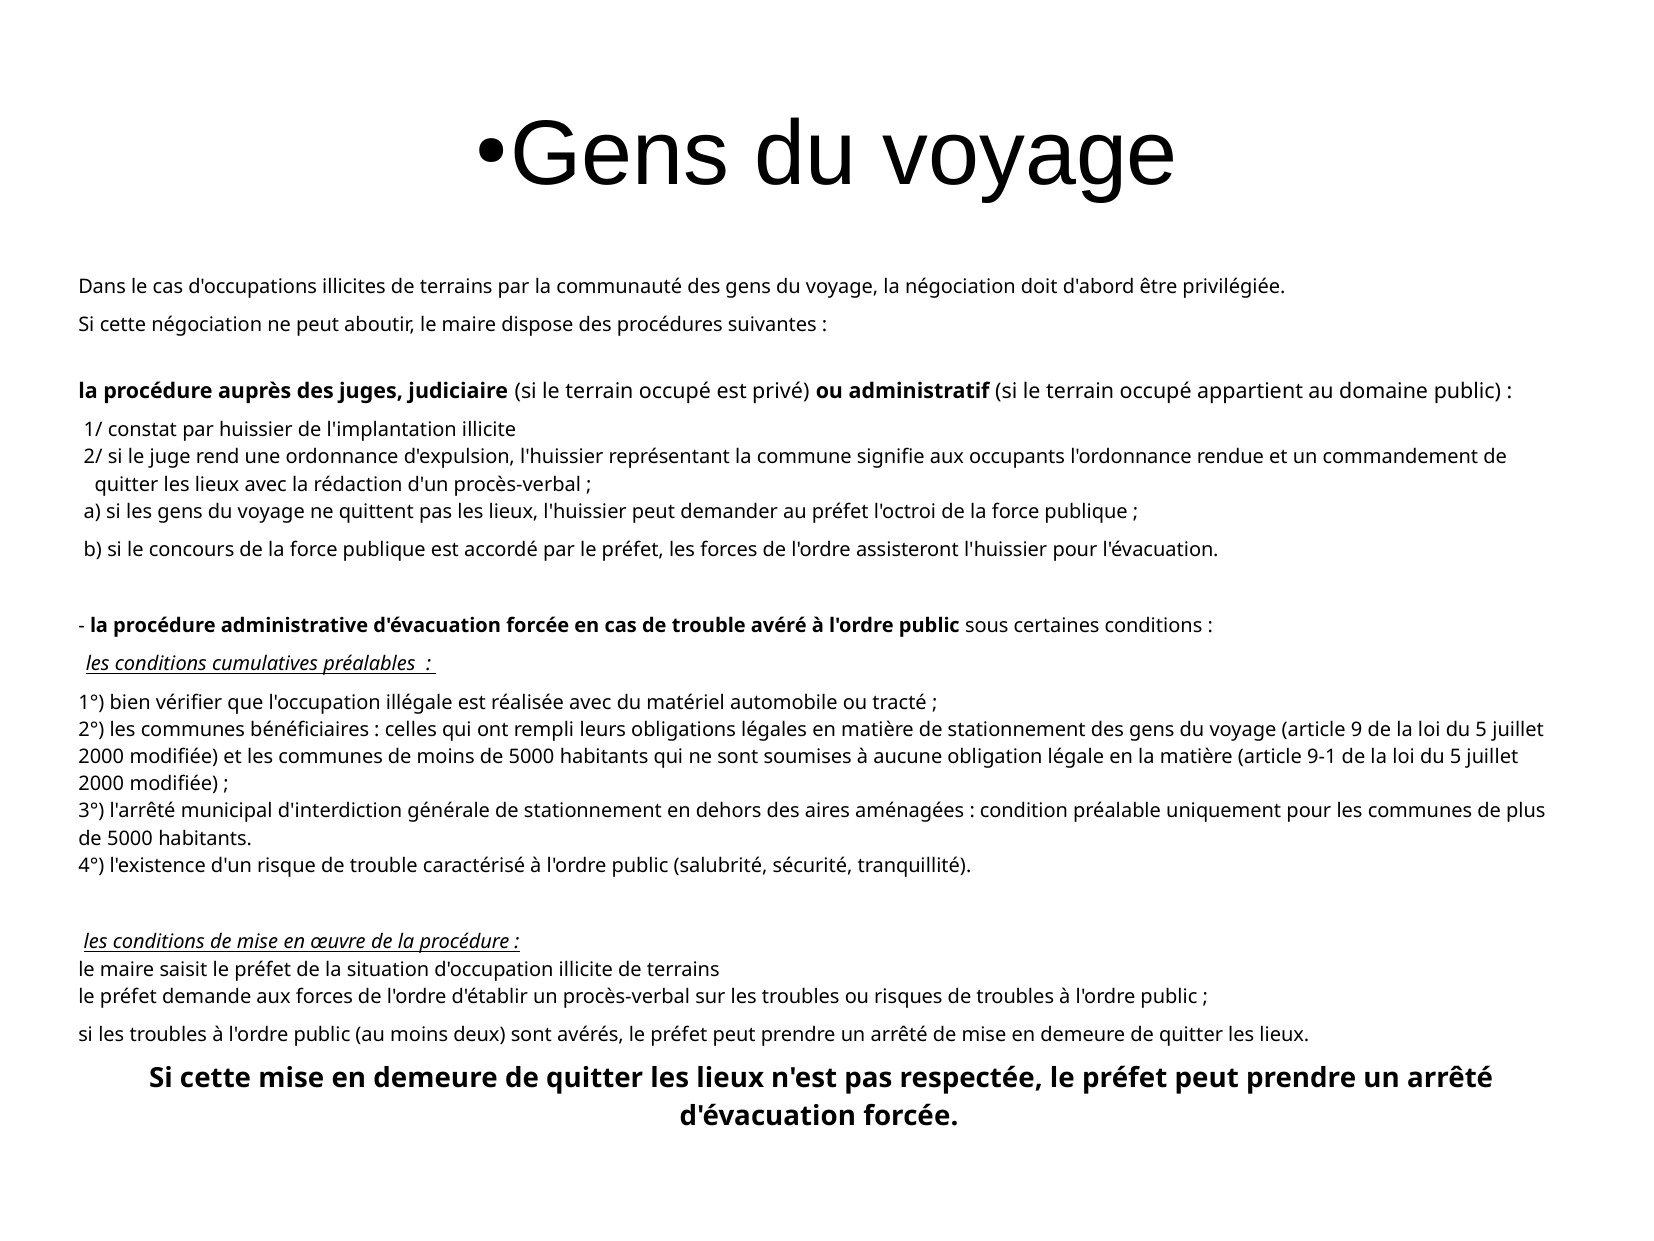

# Gens du voyage
Dans le cas d'occupations illicites de terrains par la communauté des gens du voyage, la négociation doit d'abord être privilégiée.
Si cette négociation ne peut aboutir, le maire dispose des procédures suivantes :
la procédure auprès des juges, judiciaire (si le terrain occupé est privé) ou administratif (si le terrain occupé appartient au domaine public) :
1/ constat par huissier de l'implantation illicite
2/ si le juge rend une ordonnance d'expulsion, l'huissier représentant la commune signifie aux occupants l'ordonnance rendue et un commandement de quitter les lieux avec la rédaction d'un procès-verbal ;
a) si les gens du voyage ne quittent pas les lieux, l'huissier peut demander au préfet l'octroi de la force publique ;
b) si le concours de la force publique est accordé par le préfet, les forces de l'ordre assisteront l'huissier pour l'évacuation.
- la procédure administrative d'évacuation forcée en cas de trouble avéré à l'ordre public sous certaines conditions :
les conditions cumulatives préalables  :
1°) bien vérifier que l'occupation illégale est réalisée avec du matériel automobile ou tracté ;
2°) les communes bénéficiaires : celles qui ont rempli leurs obligations légales en matière de stationnement des gens du voyage (article 9 de la loi du 5 juillet 2000 modifiée) et les communes de moins de 5000 habitants qui ne sont soumises à aucune obligation légale en la matière (article 9-1 de la loi du 5 juillet 2000 modifiée) ;
3°) l'arrêté municipal d'interdiction générale de stationnement en dehors des aires aménagées : condition préalable uniquement pour les communes de plus de 5000 habitants.
4°) l'existence d'un risque de trouble caractérisé à l'ordre public (salubrité, sécurité, tranquillité).
les conditions de mise en œuvre de la procédure :
le maire saisit le préfet de la situation d'occupation illicite de terrains
le préfet demande aux forces de l'ordre d'établir un procès-verbal sur les troubles ou risques de troubles à l'ordre public ;
si les troubles à l'ordre public (au moins deux) sont avérés, le préfet peut prendre un arrêté de mise en demeure de quitter les lieux.
Si cette mise en demeure de quitter les lieux n'est pas respectée, le préfet peut prendre un arrêté d'évacuation forcée.